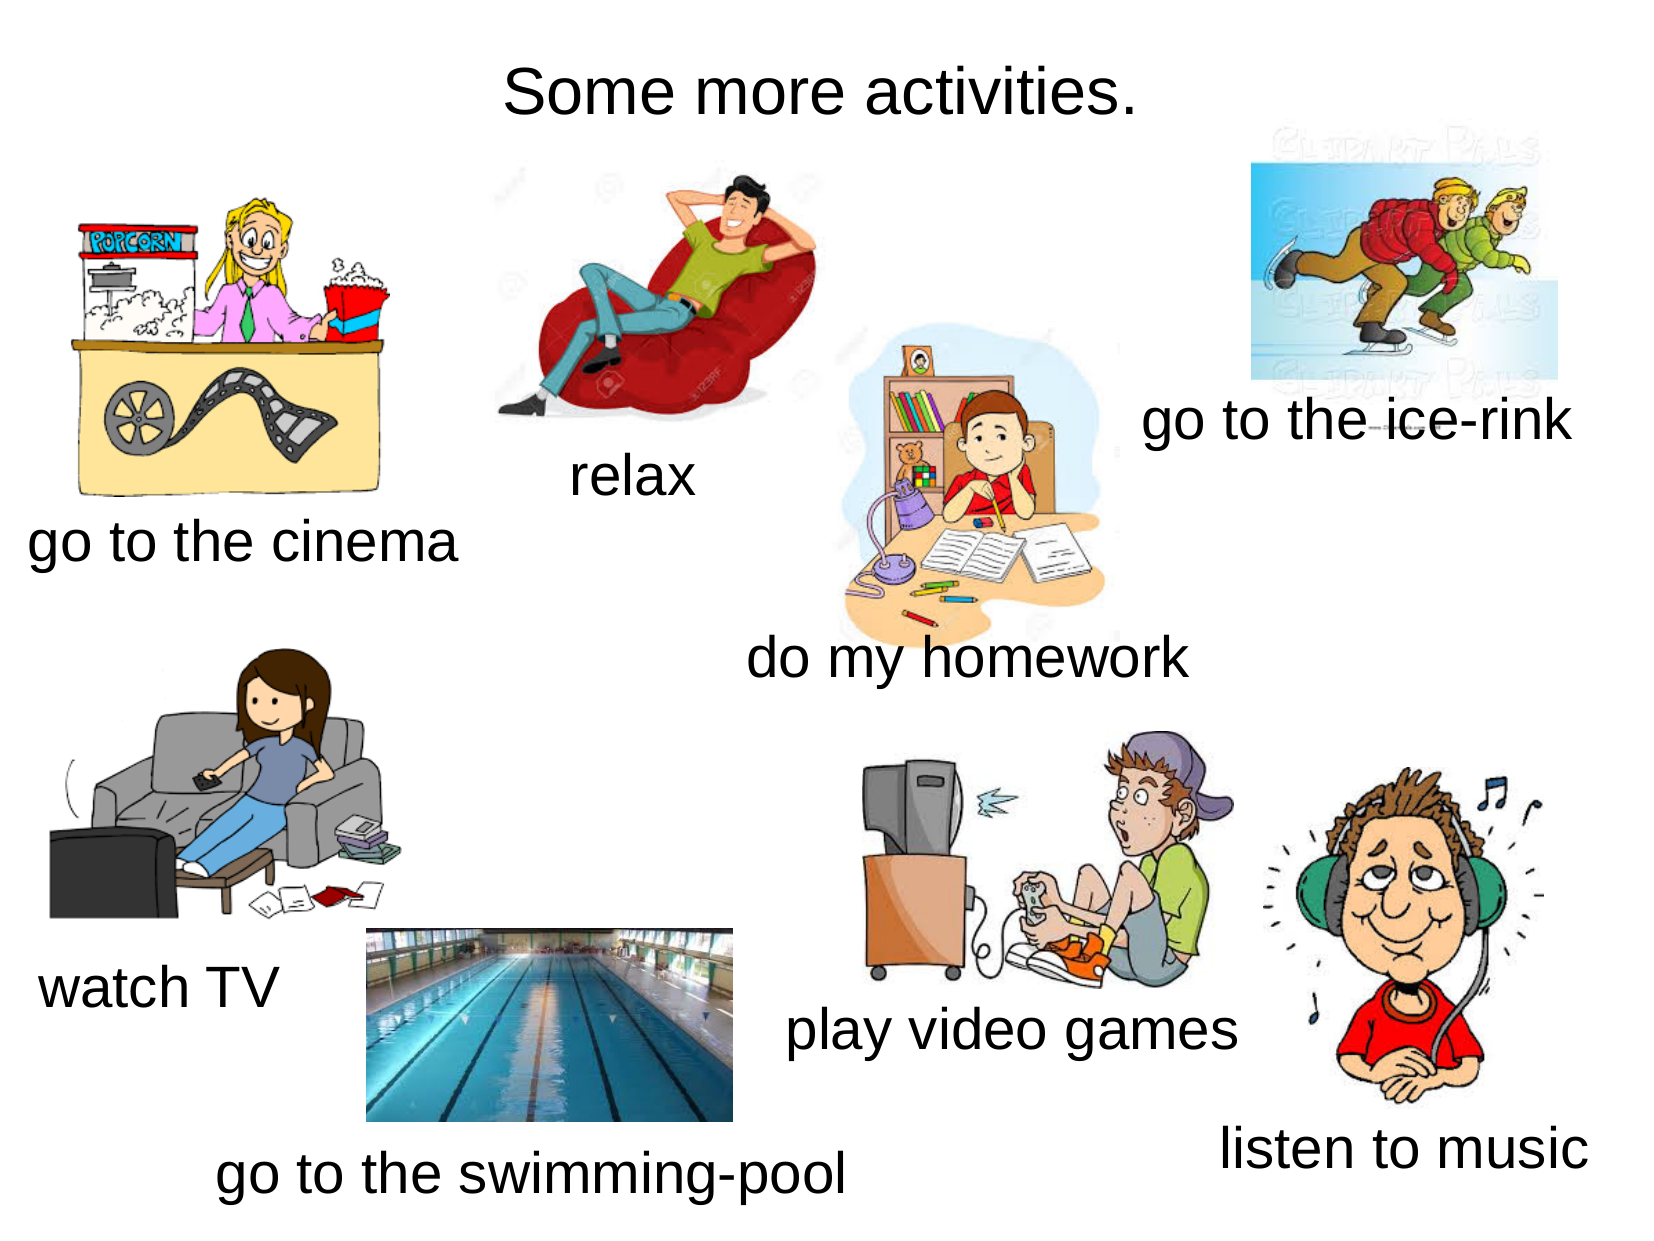

Some more activities.
go to the ice-rink
relax
go to the cinema
do my homework
watch TV
play video games
listen to music
go to the swimming-pool